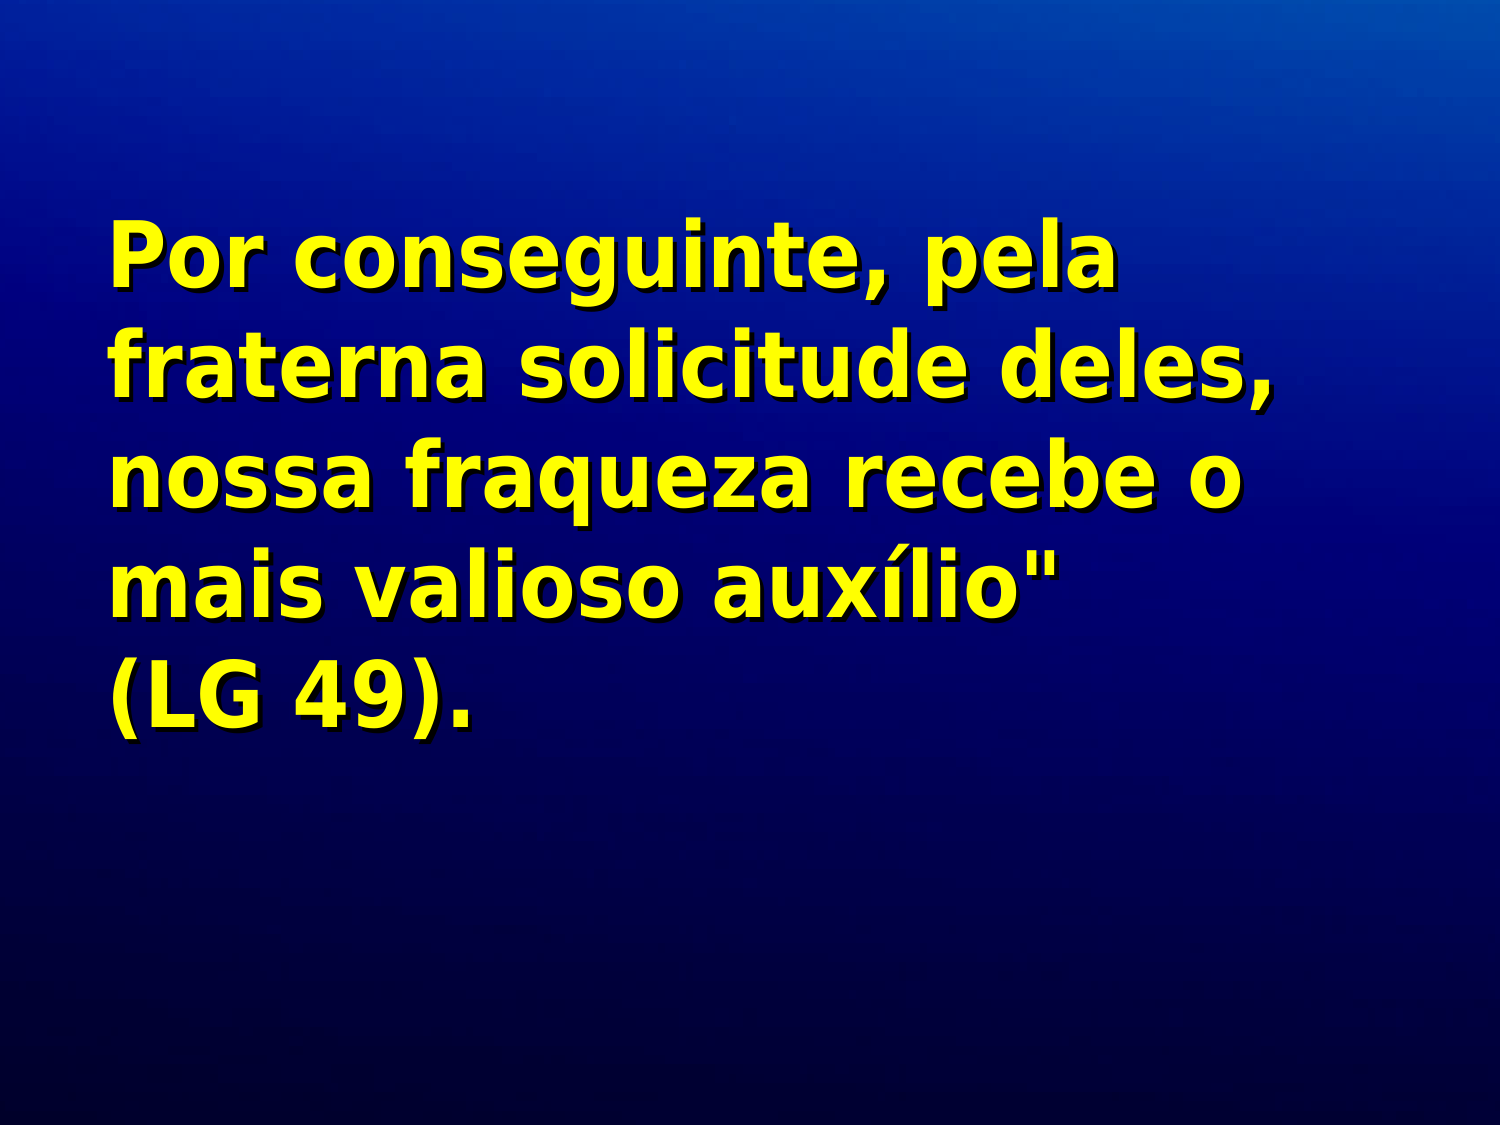

Por conseguinte, pela fraterna solicitude deles, nossa fraqueza recebe o mais valioso auxílio"
(LG 49).